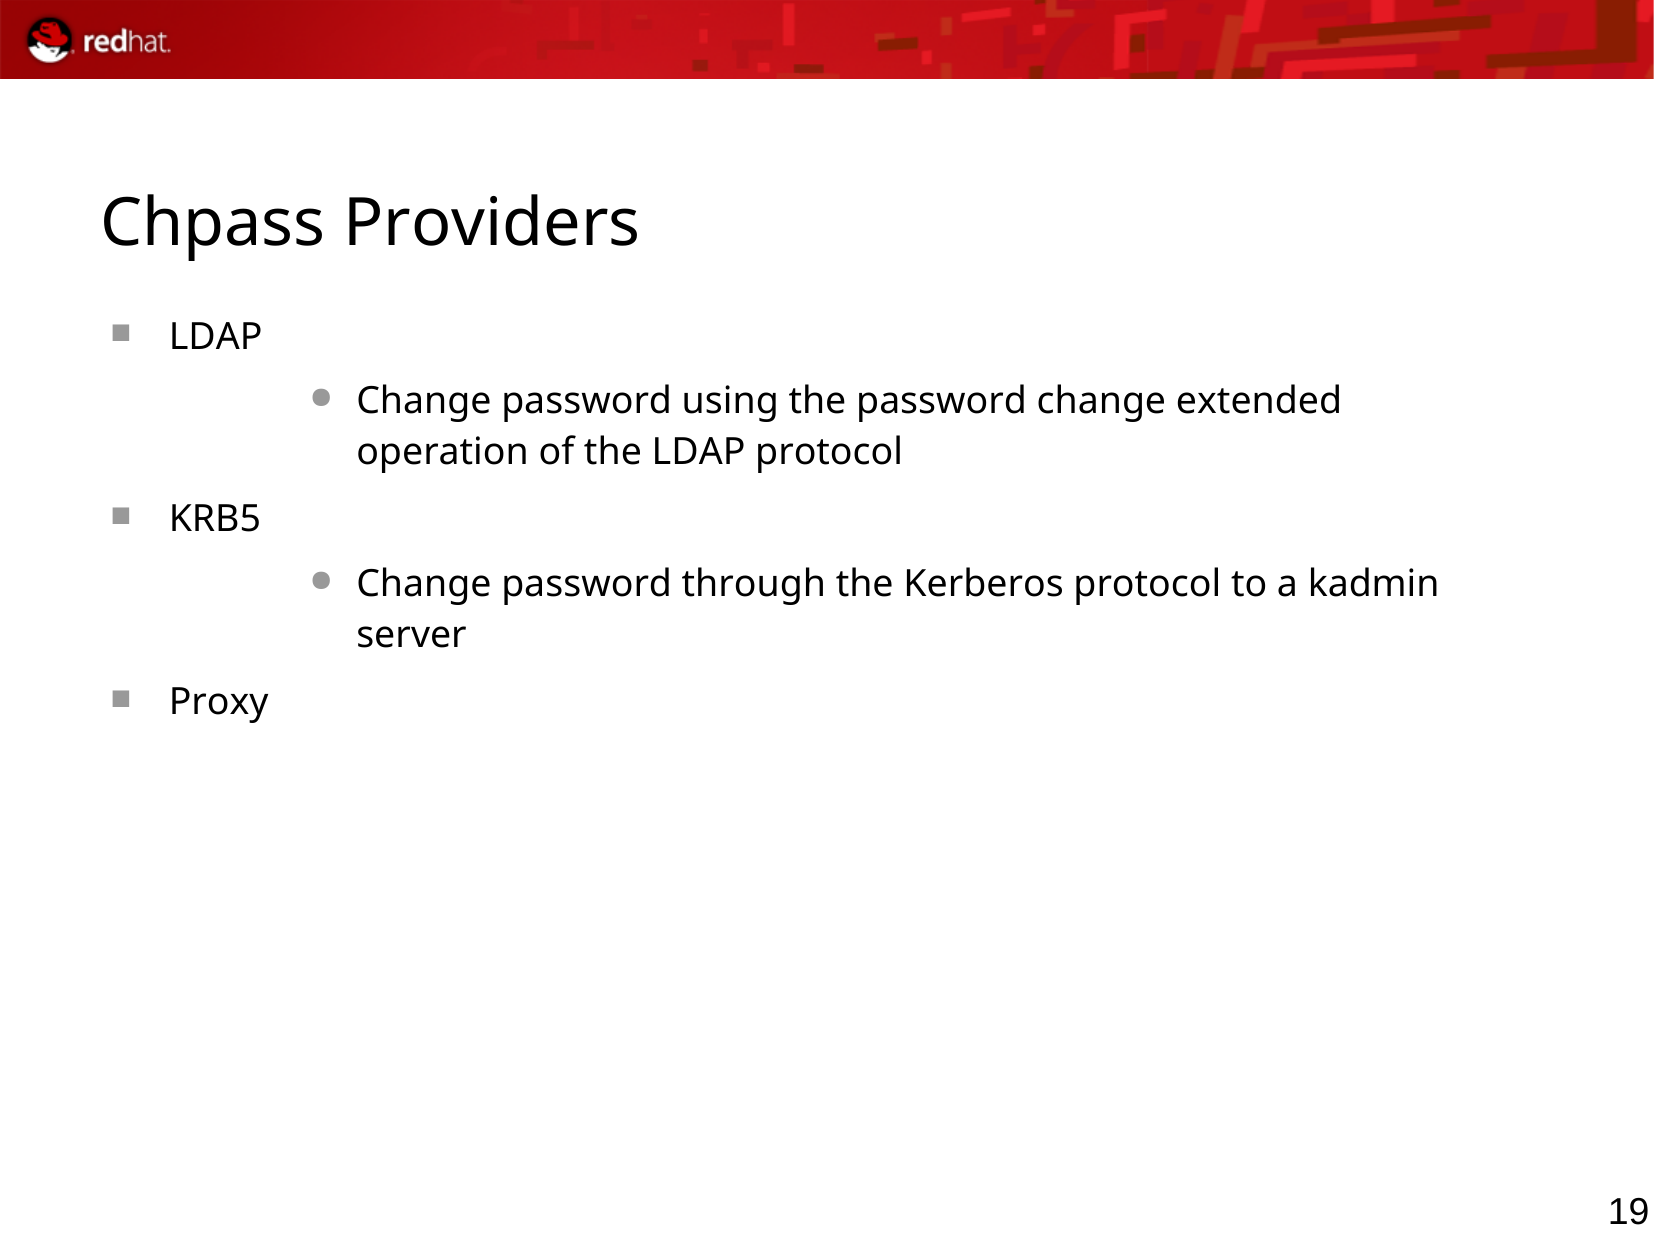

# Chpass Providers
LDAP
Change password using the password change extended operation of the LDAP protocol
KRB5
Change password through the Kerberos protocol to a kadmin server
Proxy